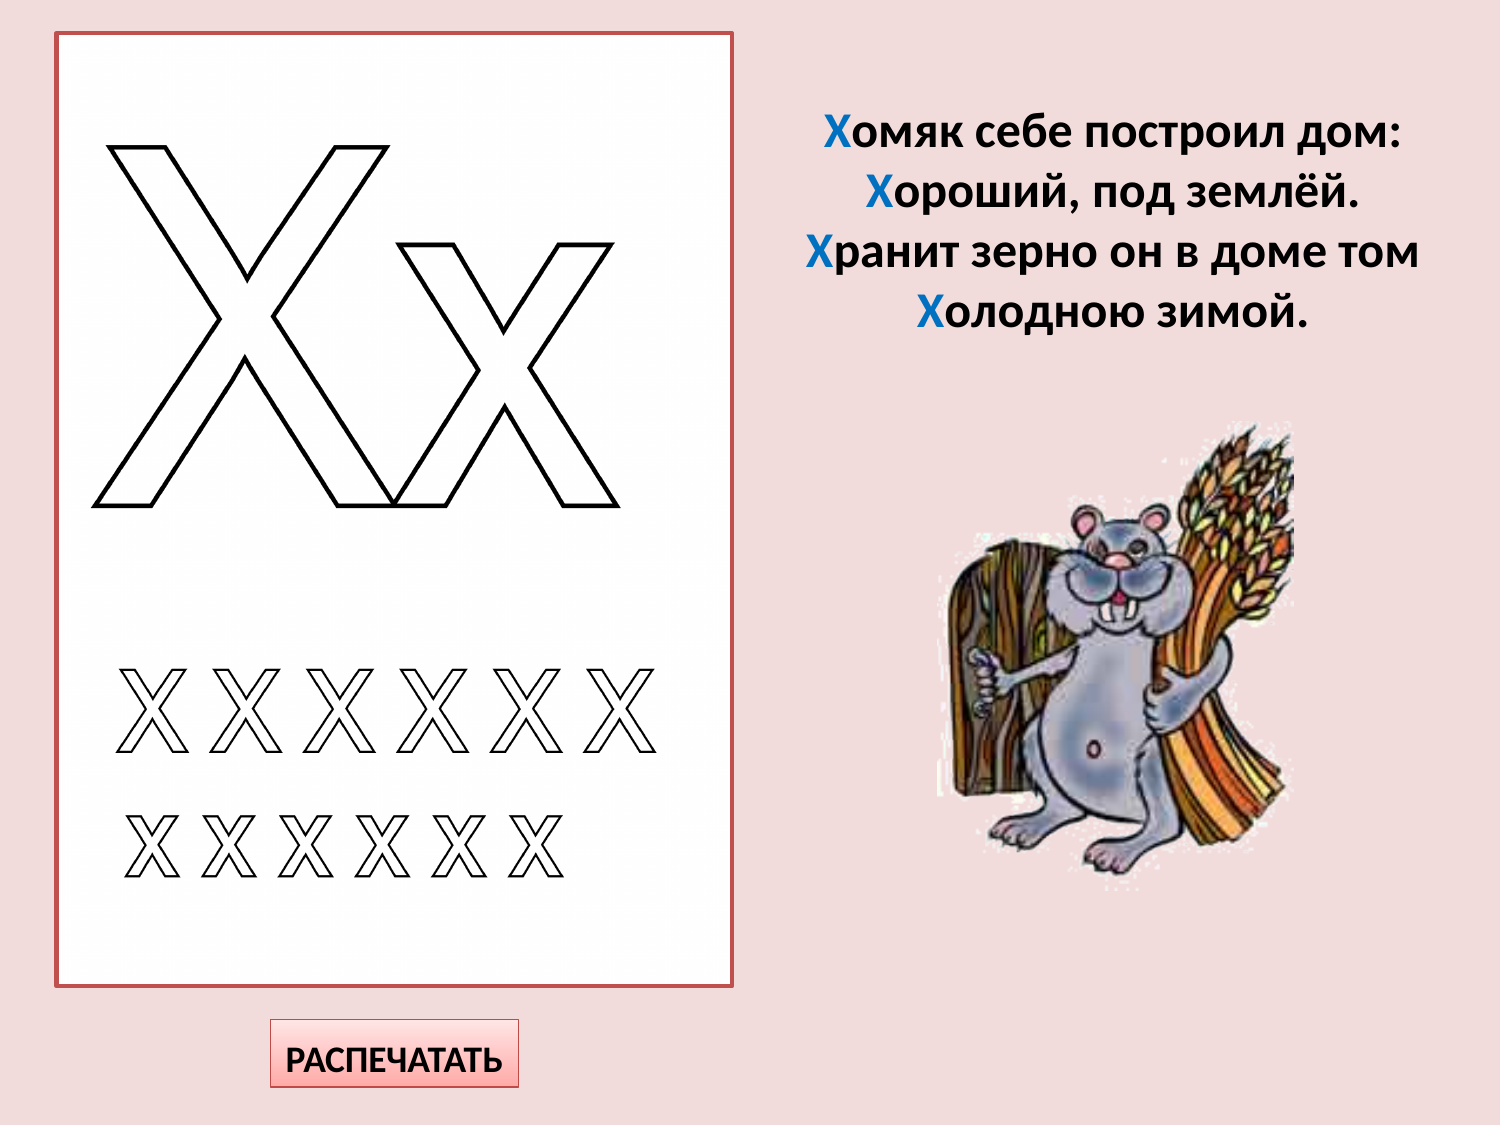

Хомяк себе построил дом:
Хороший, под землёй.
Хранит зерно он в доме том
Холодною зимой.
РАСПЕЧАТАТЬ